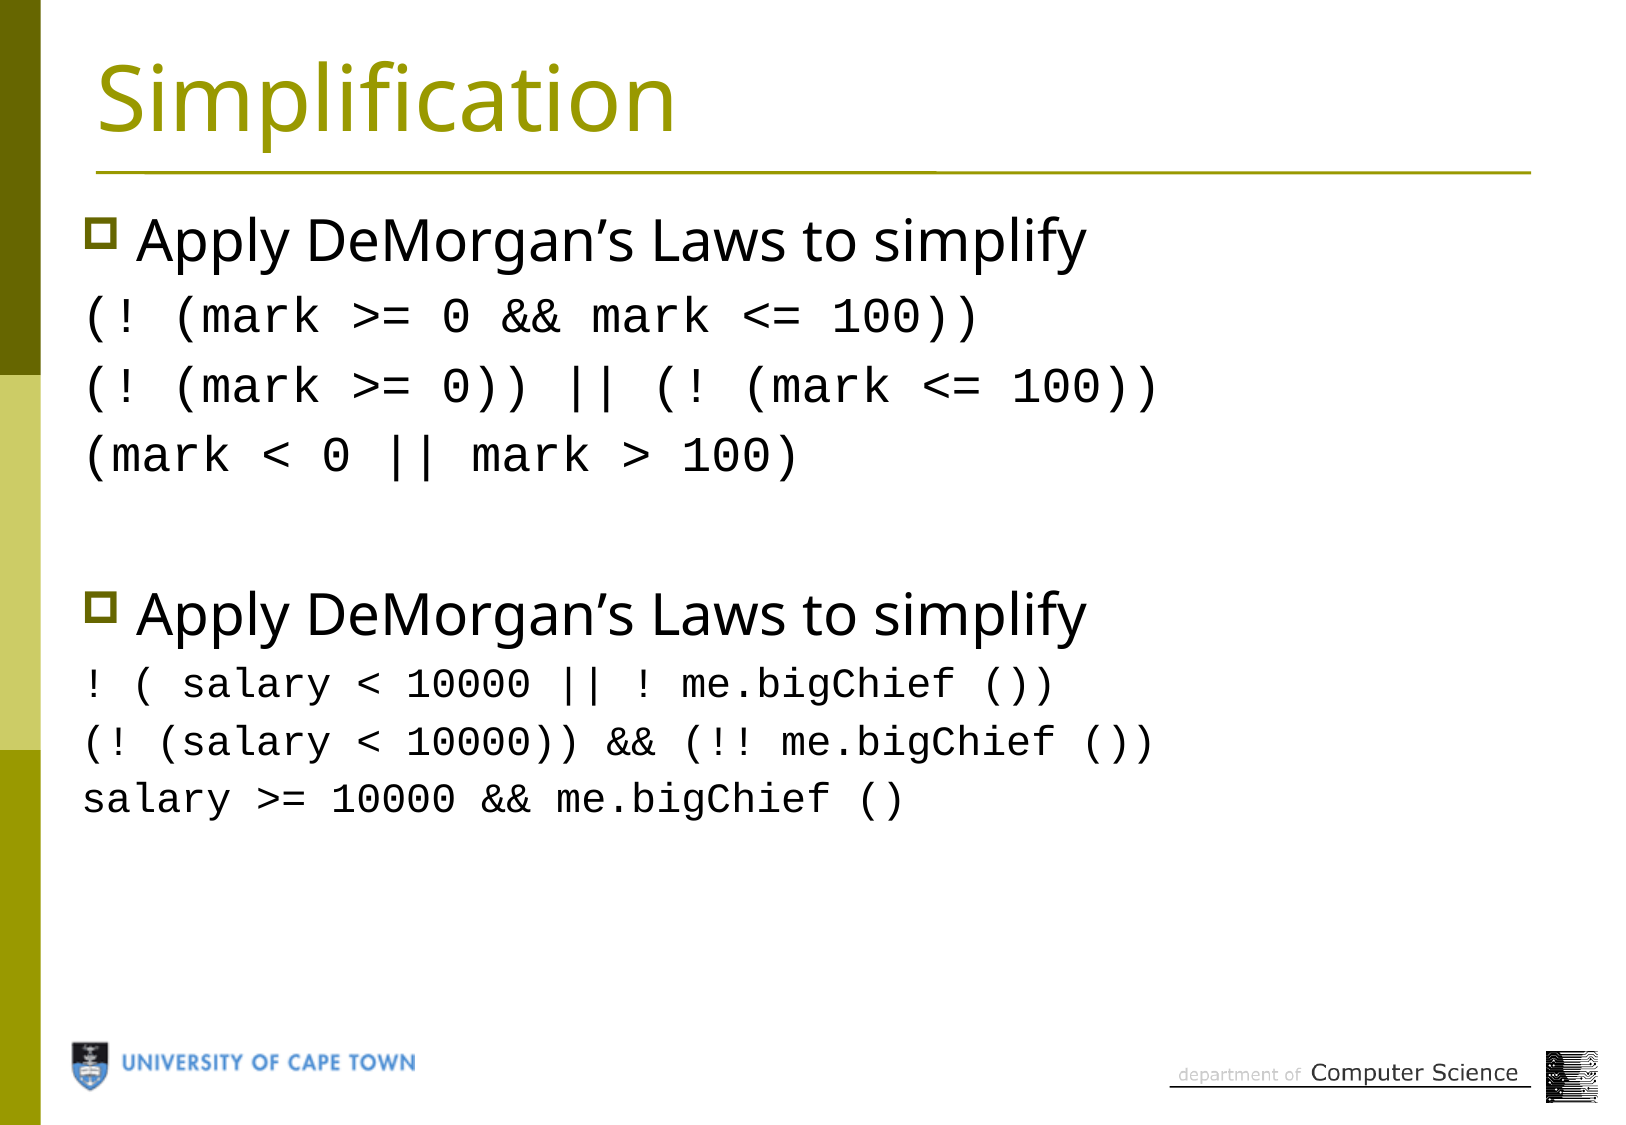

# Simplification
Apply DeMorgan’s Laws to simplify
(! (mark >= 0 && mark <= 100))
(! (mark >= 0)) || (! (mark <= 100))
(mark < 0 || mark > 100)
Apply DeMorgan’s Laws to simplify
! ( salary < 10000 || ! me.bigChief ())
(! (salary < 10000)) && (!! me.bigChief ())
salary >= 10000 && me.bigChief ()